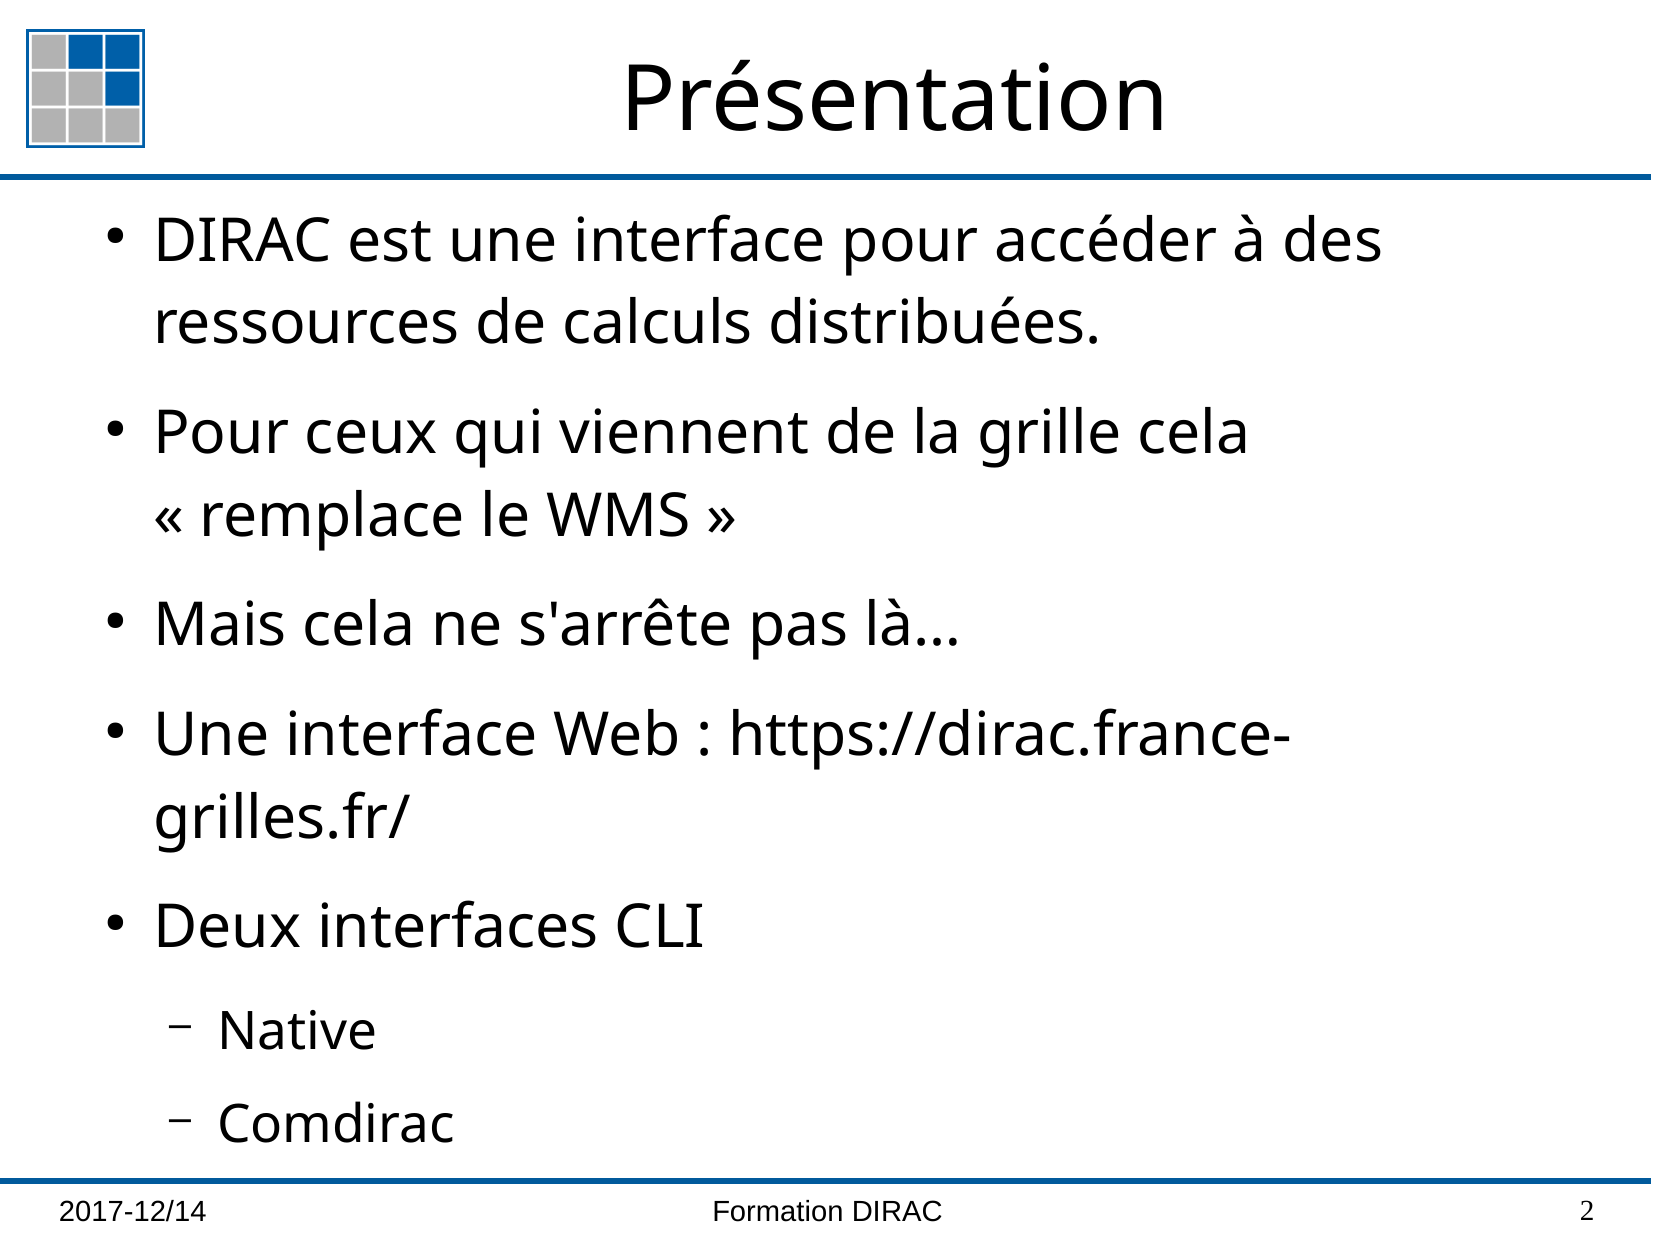

# Présentation
DIRAC est une interface pour accéder à des ressources de calculs distribuées.
Pour ceux qui viennent de la grille cela « remplace le WMS »
Mais cela ne s'arrête pas là…
Une interface Web : https://dirac.france-grilles.fr/
Deux interfaces CLI
Native
Comdirac
March 2017
BELLE 2 - LAL